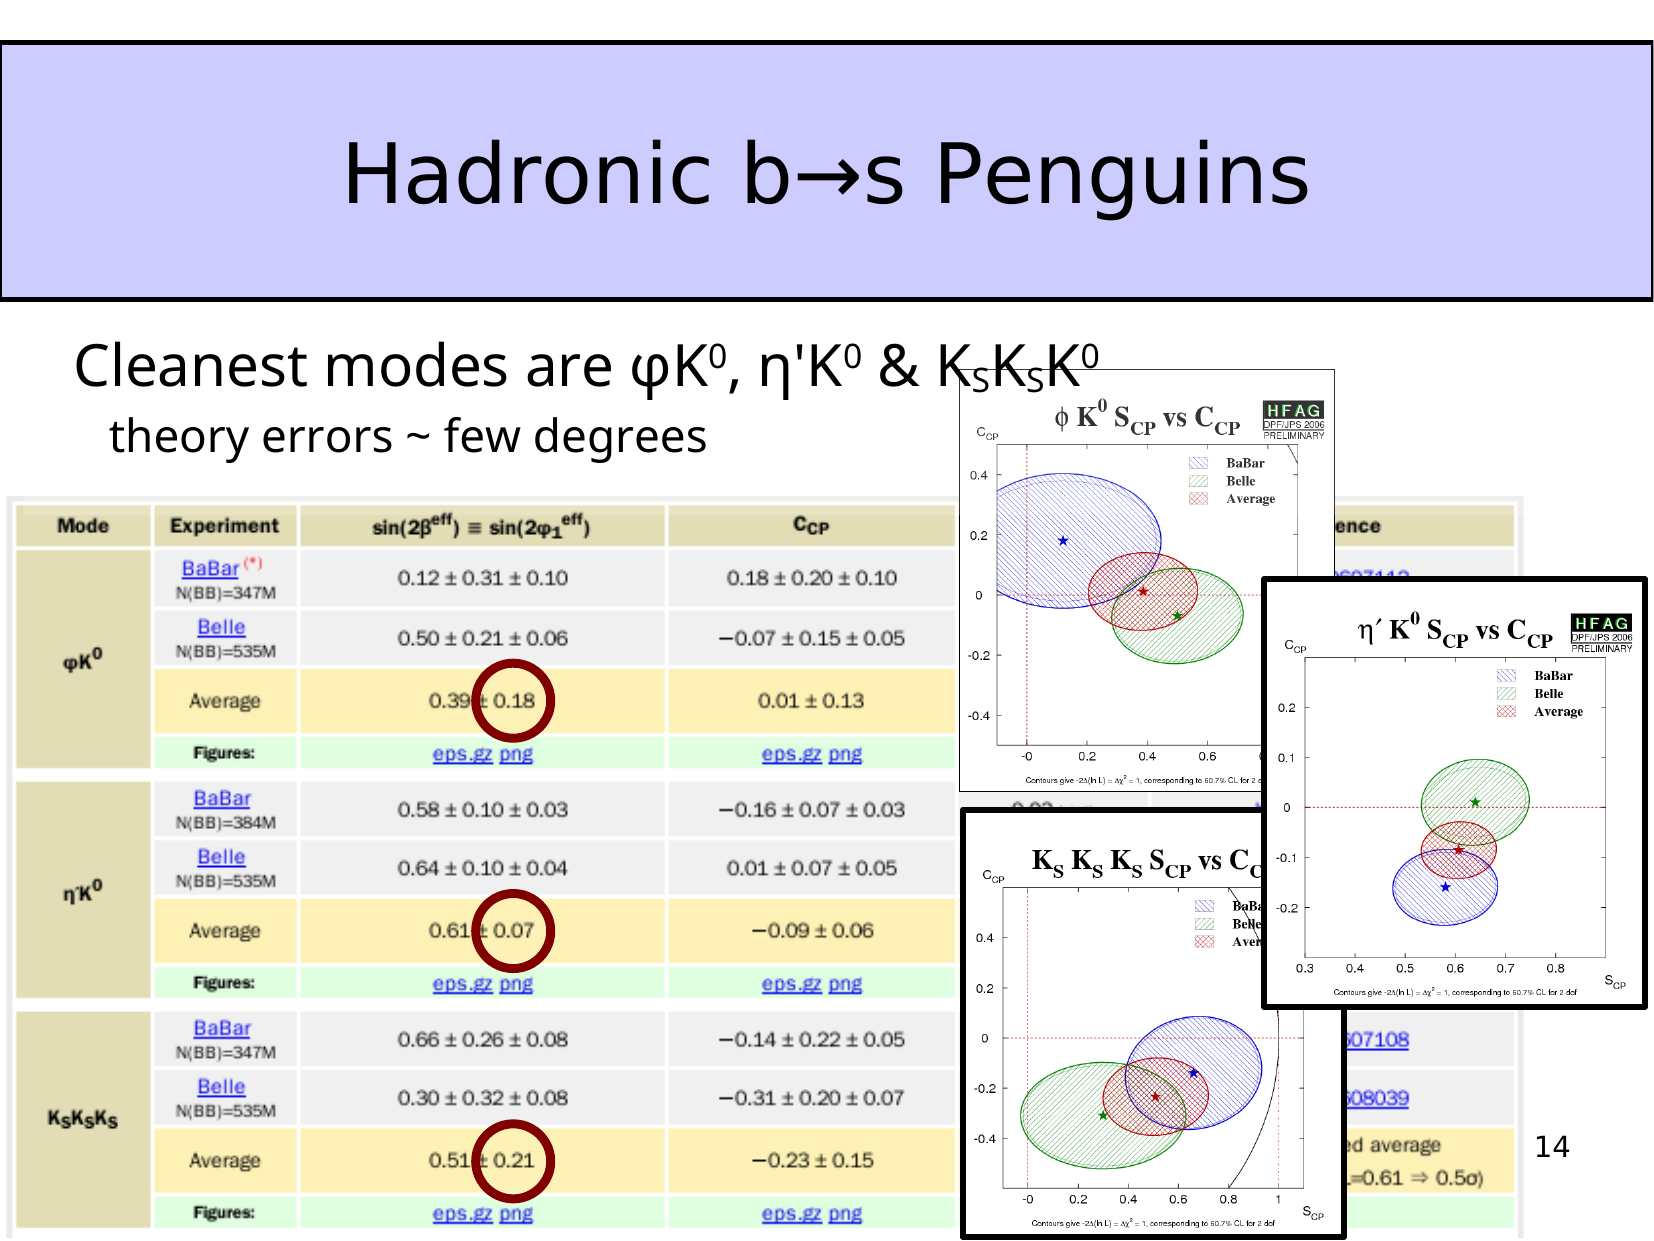

# Hadronic b→s Penguins
Cleanest modes are φK0, η'K0 & KSKSK0
theory errors ~ few degrees
19th December 2006
BNM2006 II
14